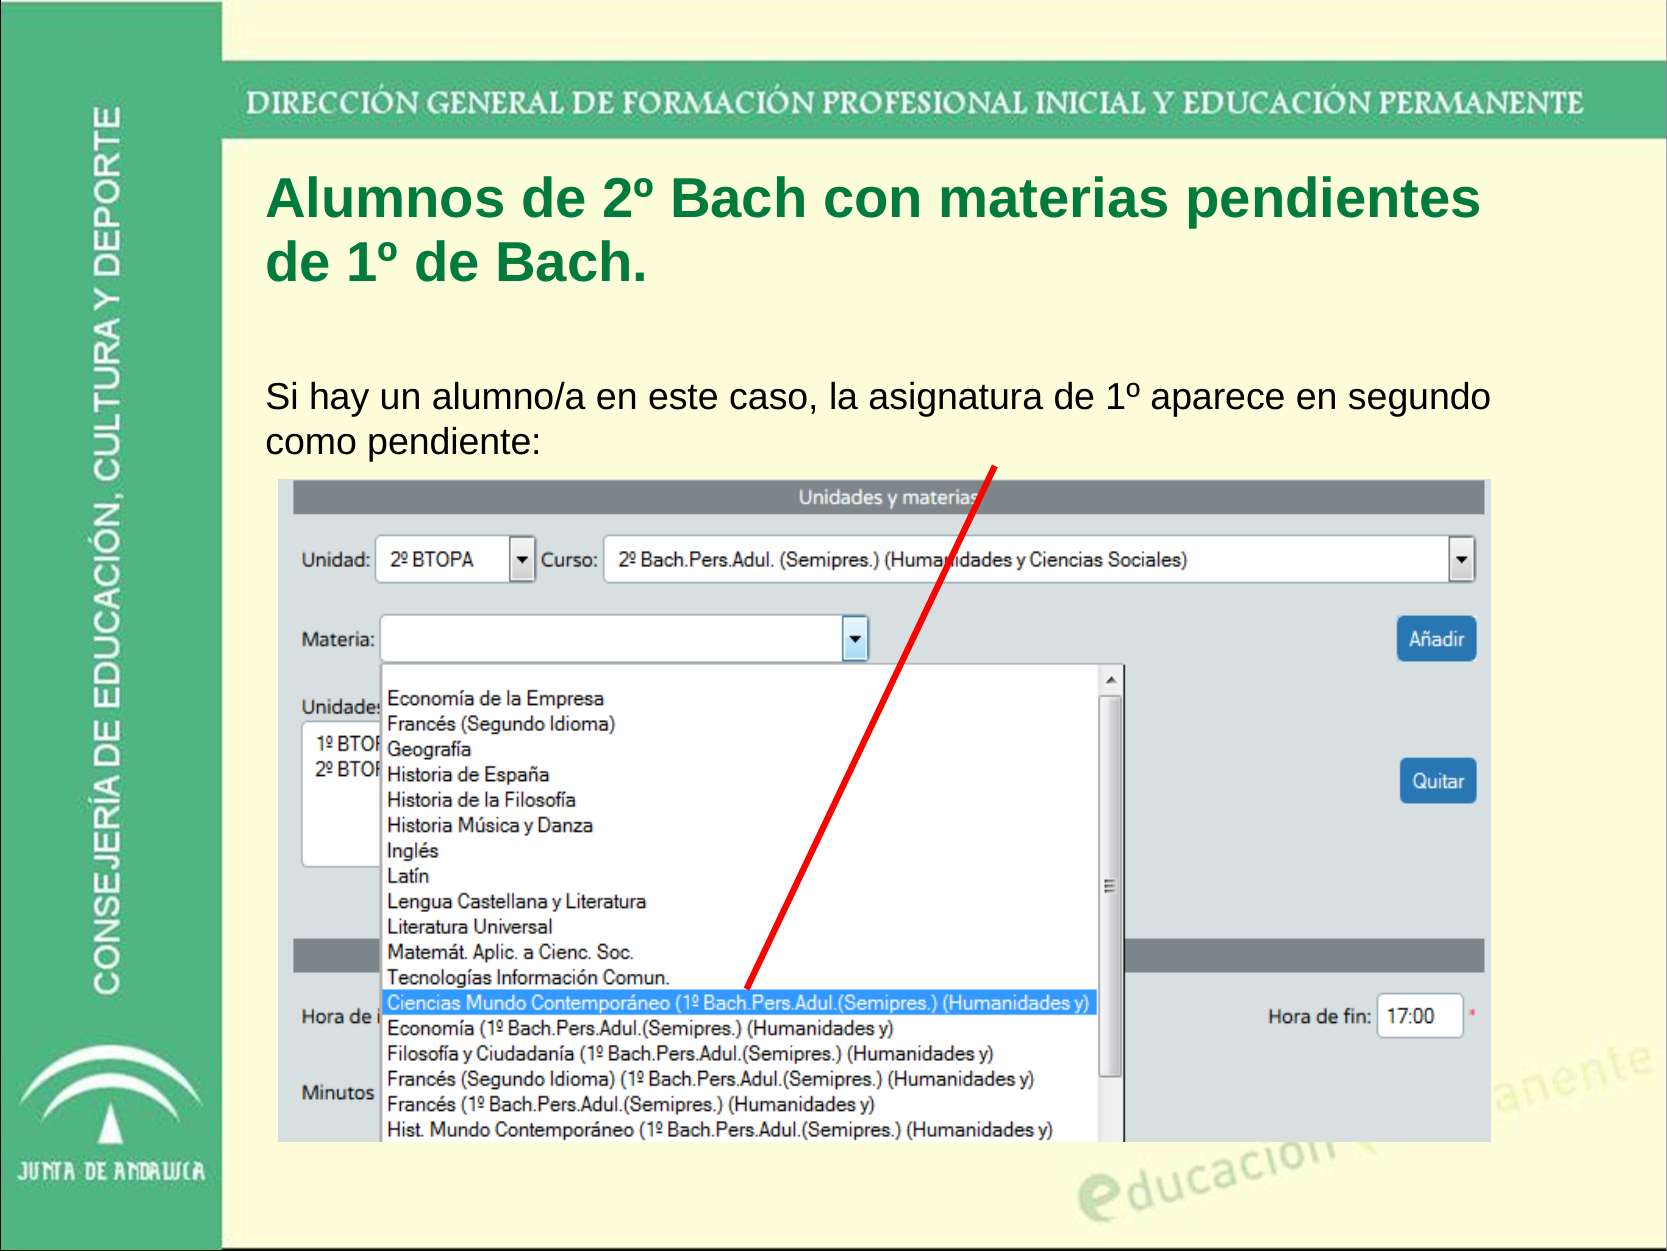

# Alumnos de 2º Bach con materias pendientes de 1º de Bach.
Si hay un alumno/a en este caso, la asignatura de 1º aparece en segundo como pendiente: